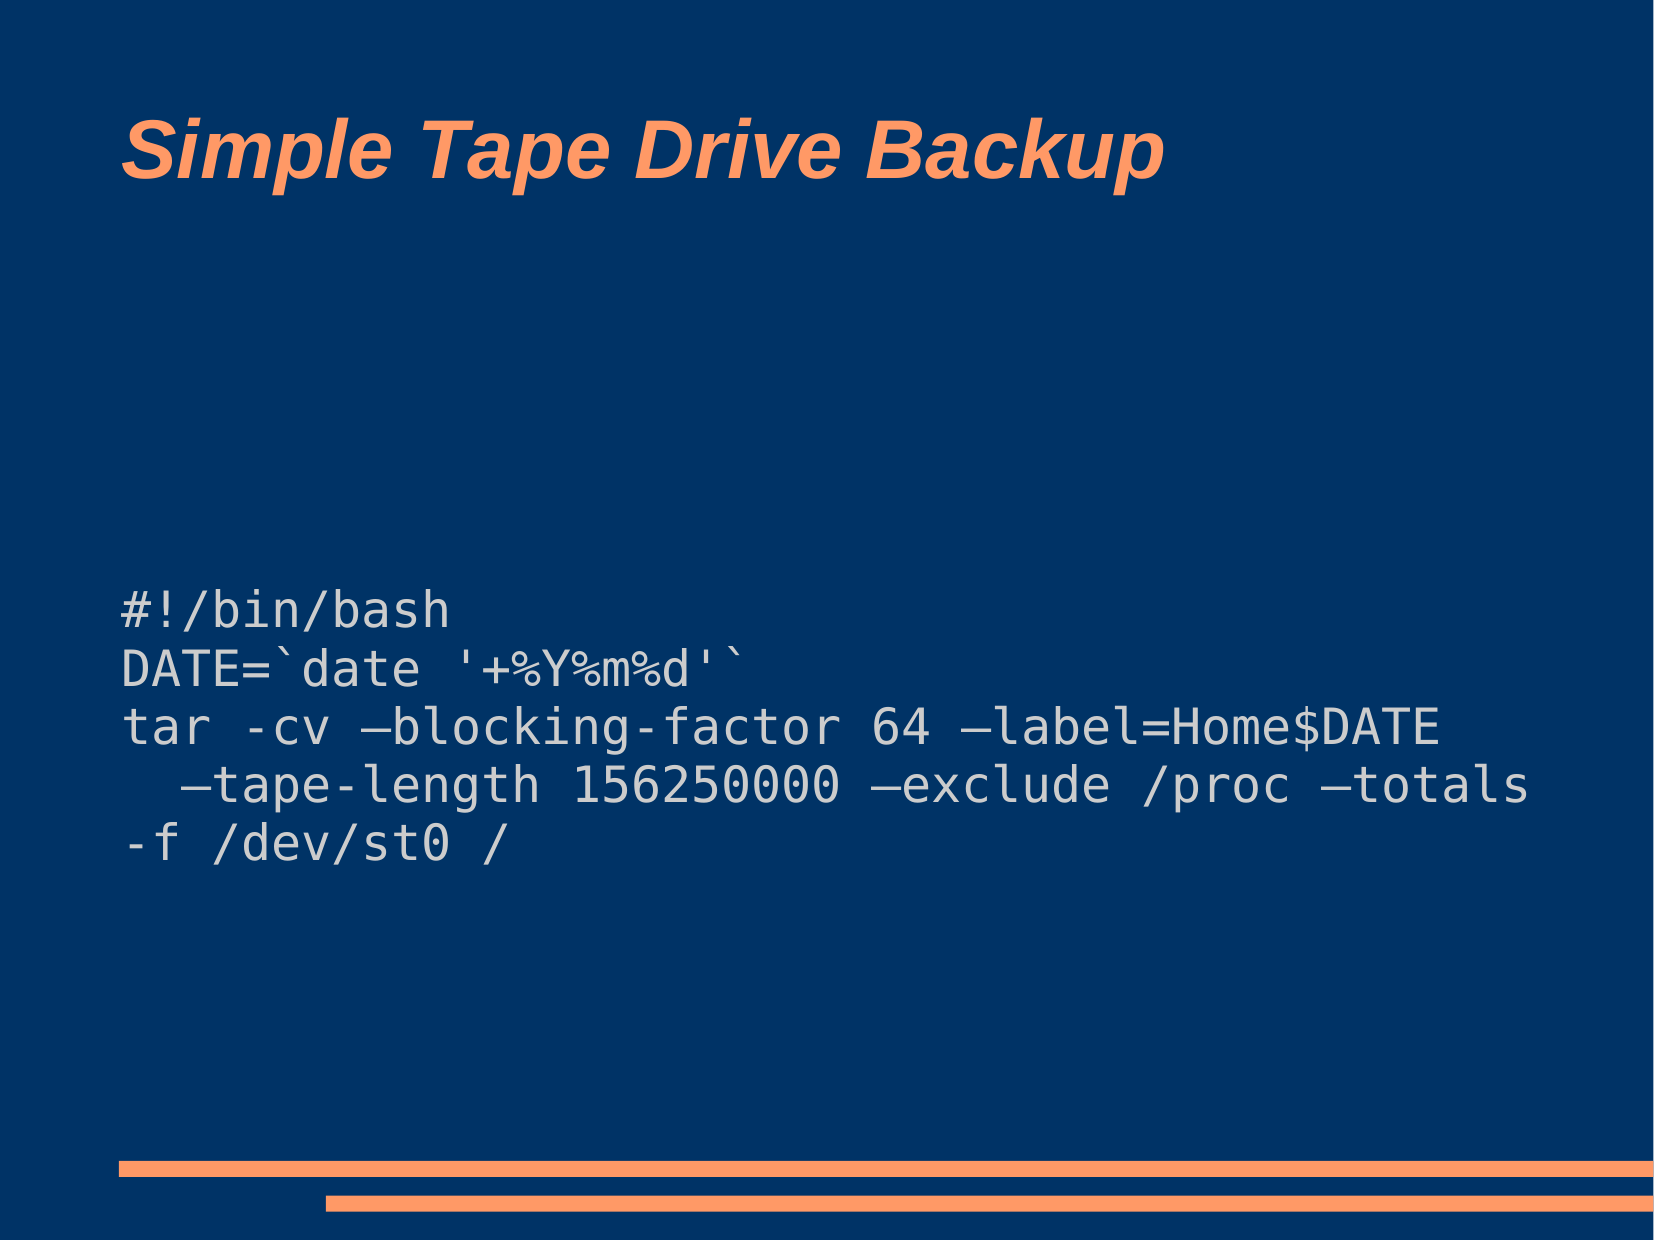

# Simple Tape Drive Backup
#!/bin/bash
DATE=`date '+%Y%m%d'`
tar -cv –blocking-factor 64 –label=Home$DATE –tape-length 156250000 –exclude /proc –totals -f /dev/st0 /